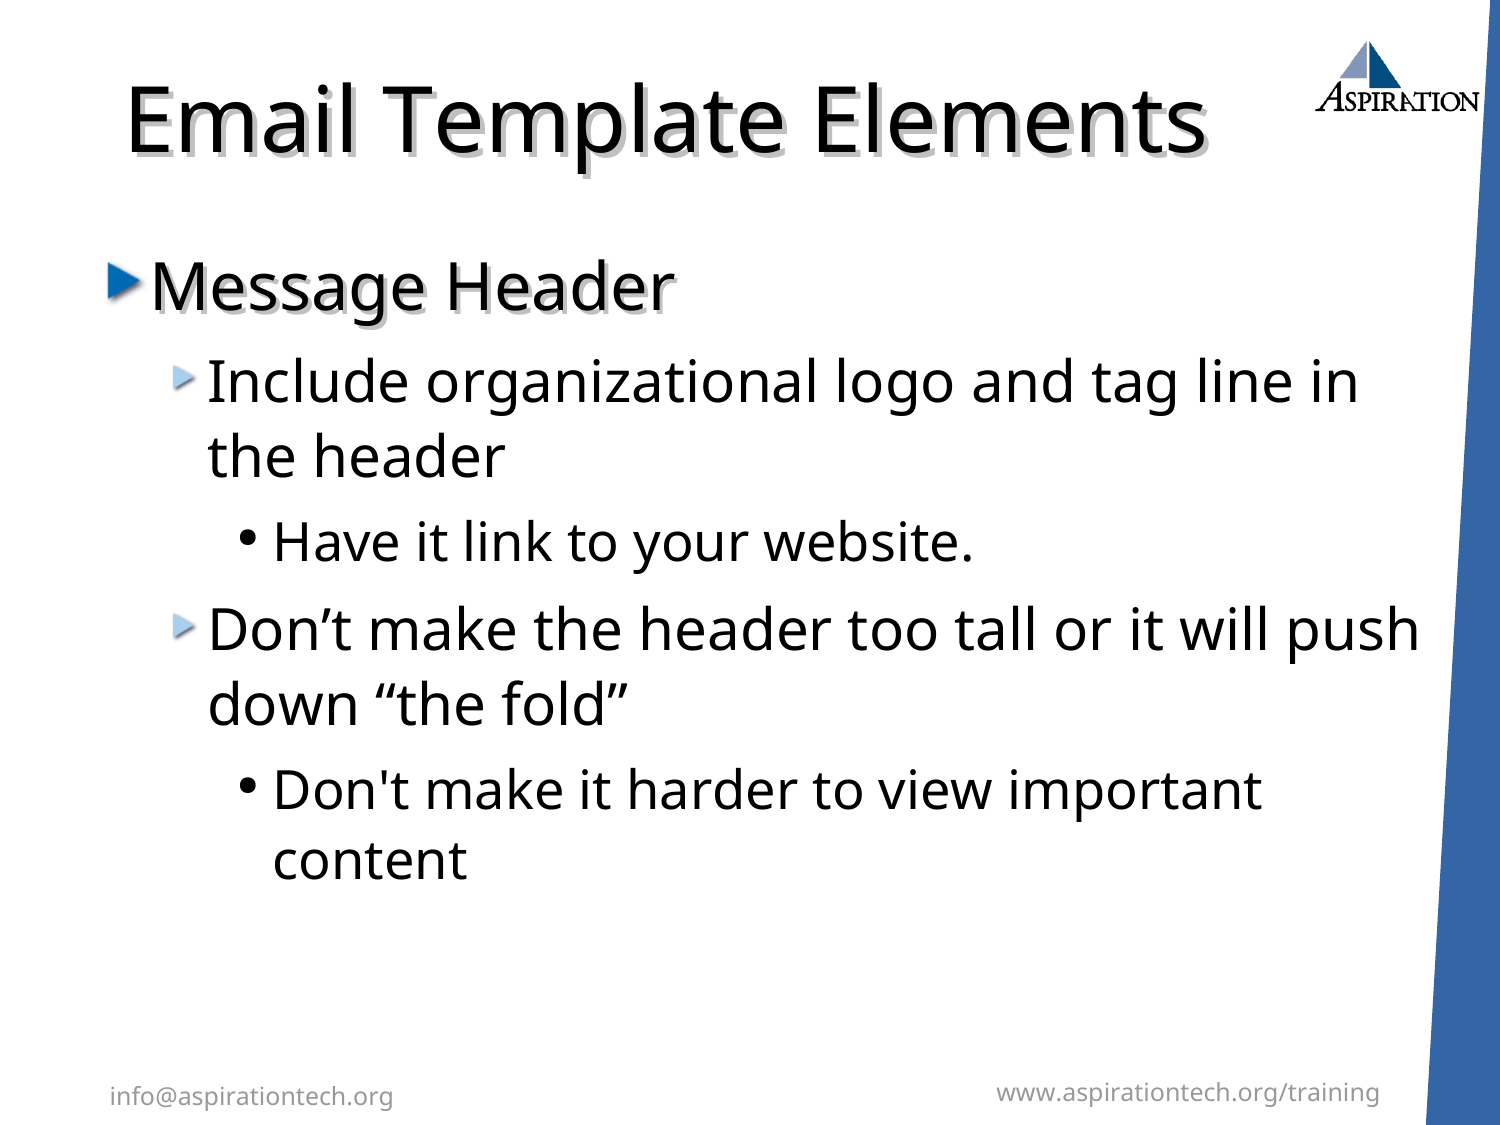

# Email Template Elements
Message Header
Include organizational logo and tag line in the header
Have it link to your website.
Don’t make the header too tall or it will push down “the fold”
Don't make it harder to view important content